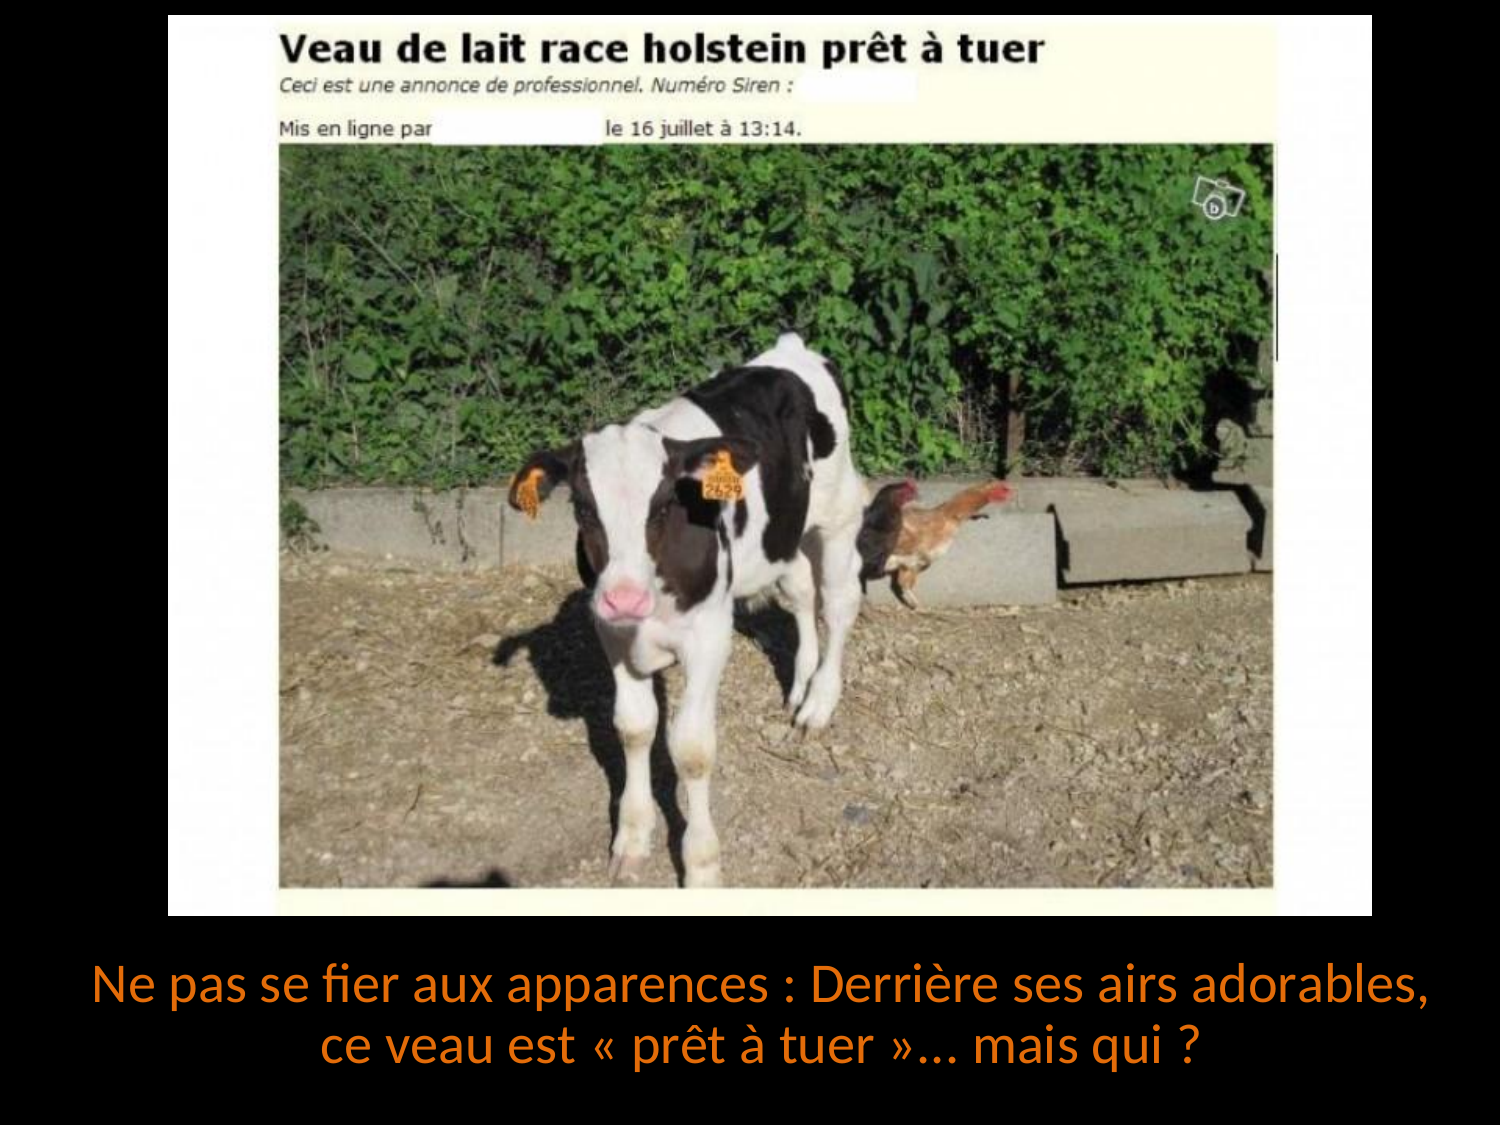

#
Ne pas se fier aux apparences : Derrière ses airs adorables, ce veau est « prêt à tuer »... mais qui ?